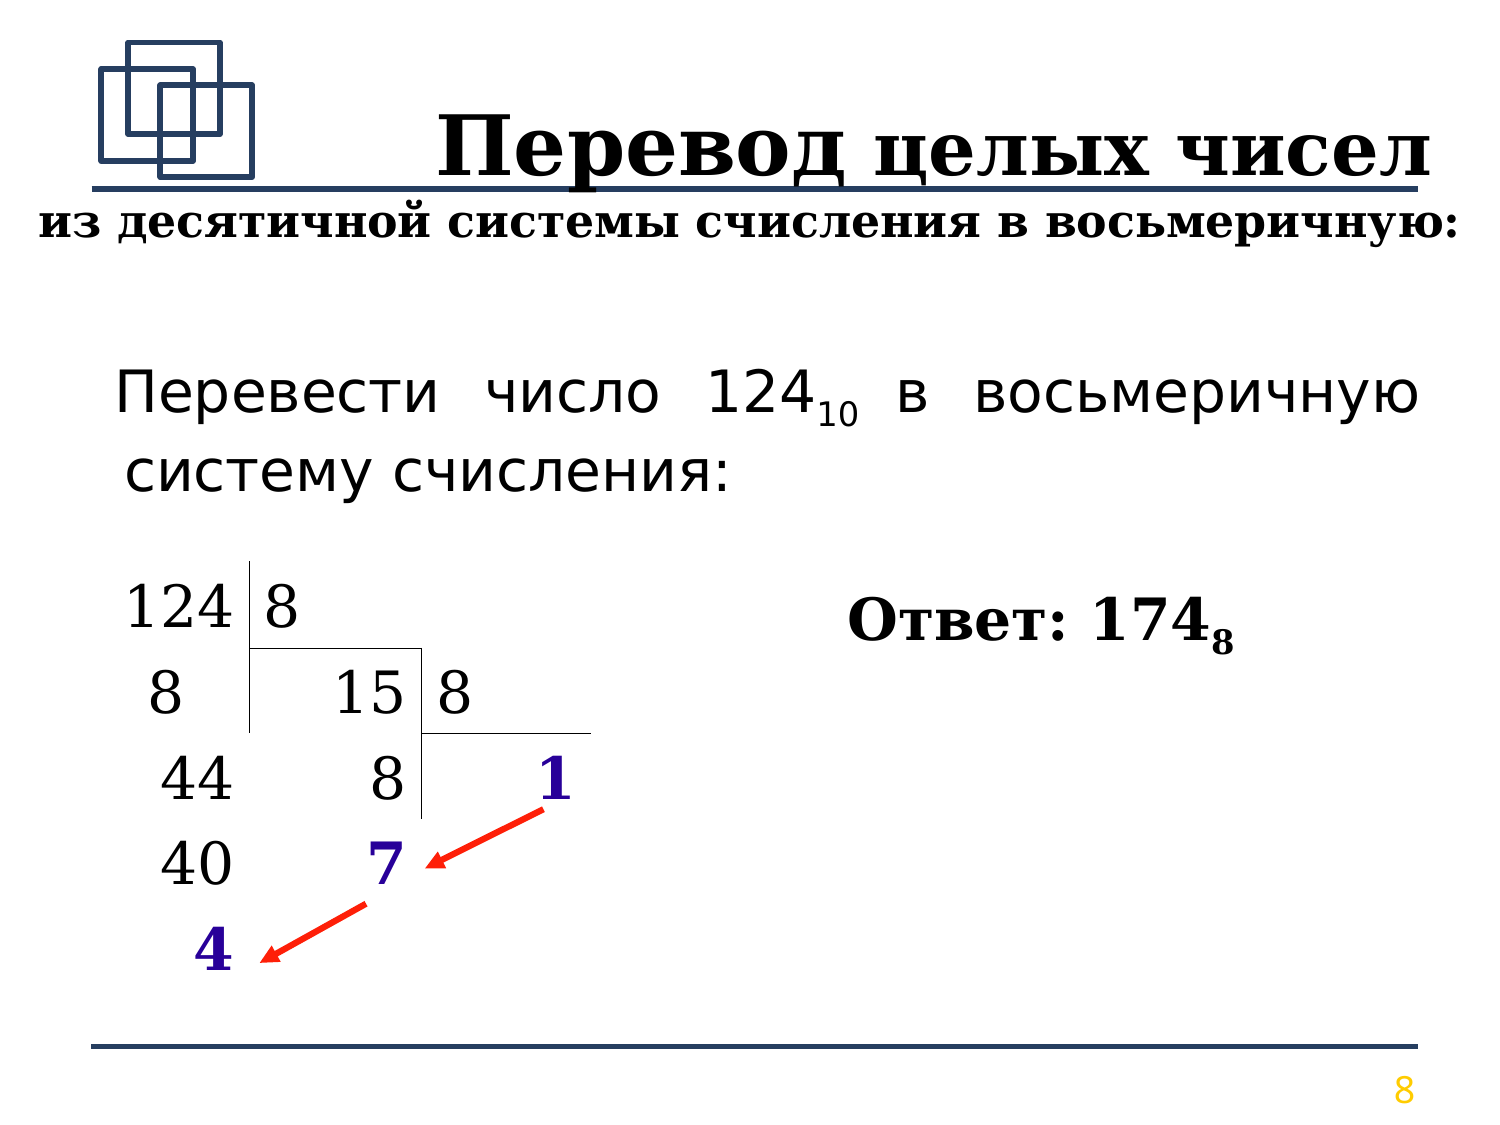

# Перевод целых чисел из десятичной системы счисления в восьмеричную:
 Перевести число 12410 в восьмеричную систему счисления:
| 124 | 8 | |
| --- | --- | --- |
| 8 | 15 | 8 |
| 44 | 8 | 1 |
| 40 | 7 | |
| 4 | | |
Ответ: 1748